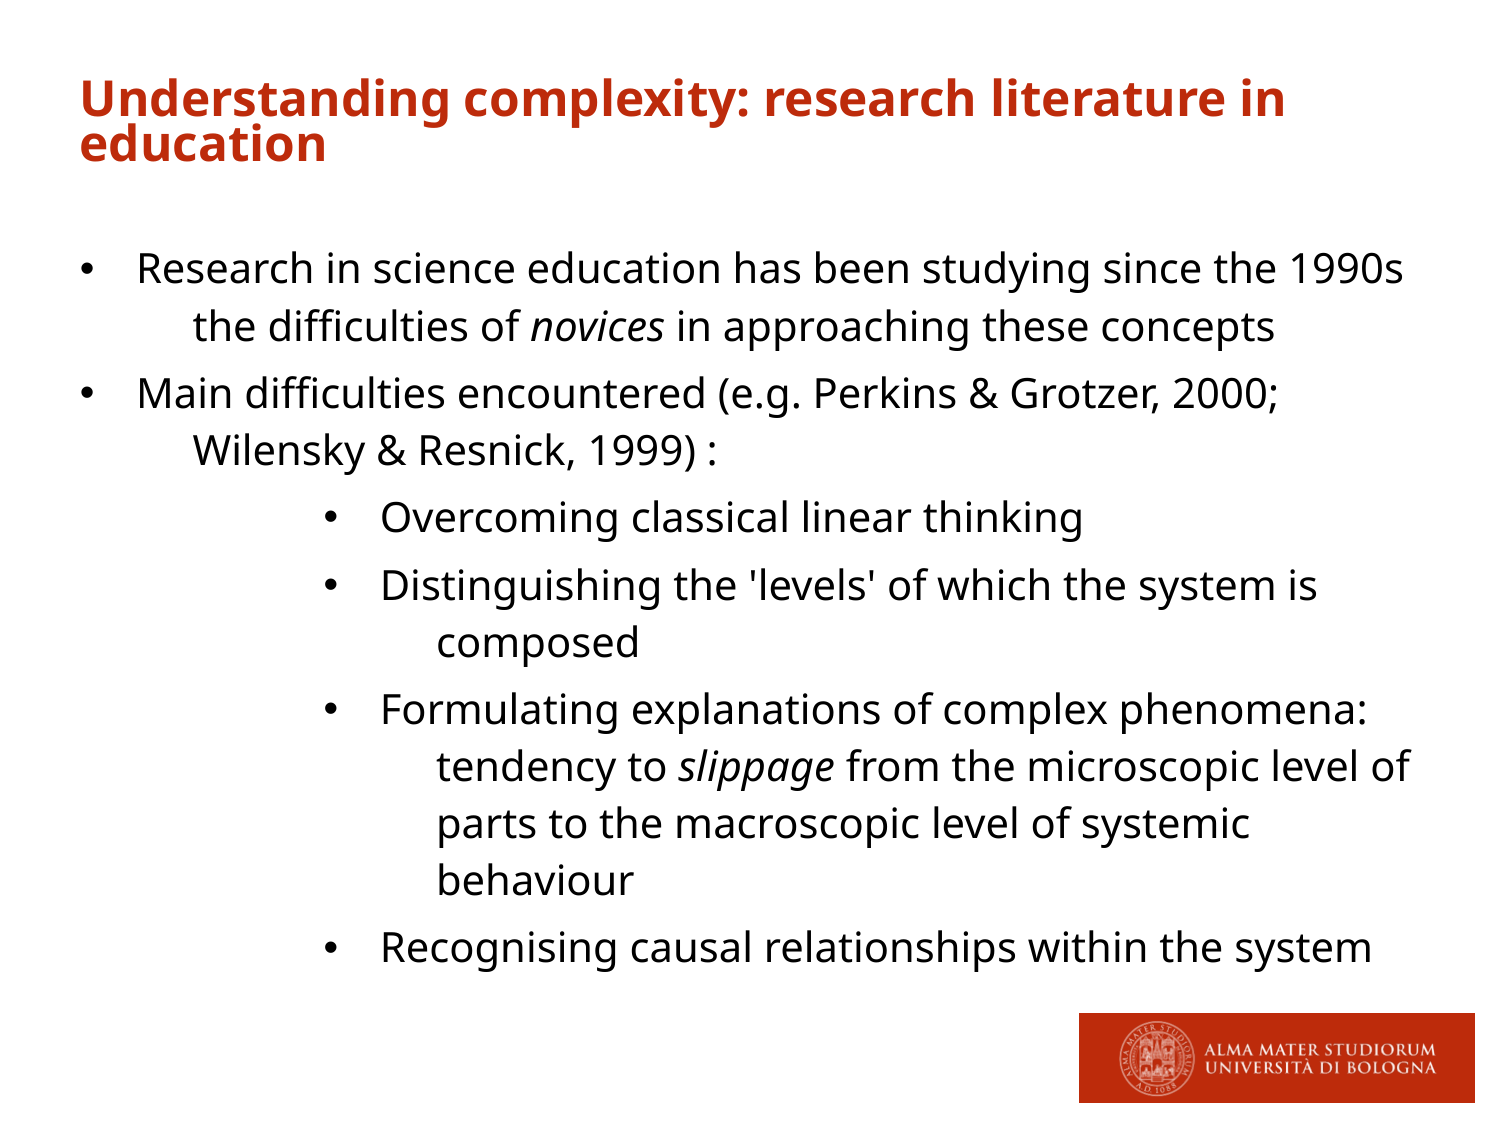

# Understanding complexity: research literature in education
Research in science education has been studying since the 1990s the difficulties of novices in approaching these concepts
Main difficulties encountered (e.g. Perkins & Grotzer, 2000; Wilensky & Resnick, 1999) :
Overcoming classical linear thinking
Distinguishing the 'levels' of which the system is composed
Formulating explanations of complex phenomena: tendency to slippage from the microscopic level of parts to the macroscopic level of systemic behaviour
Recognising causal relationships within the system